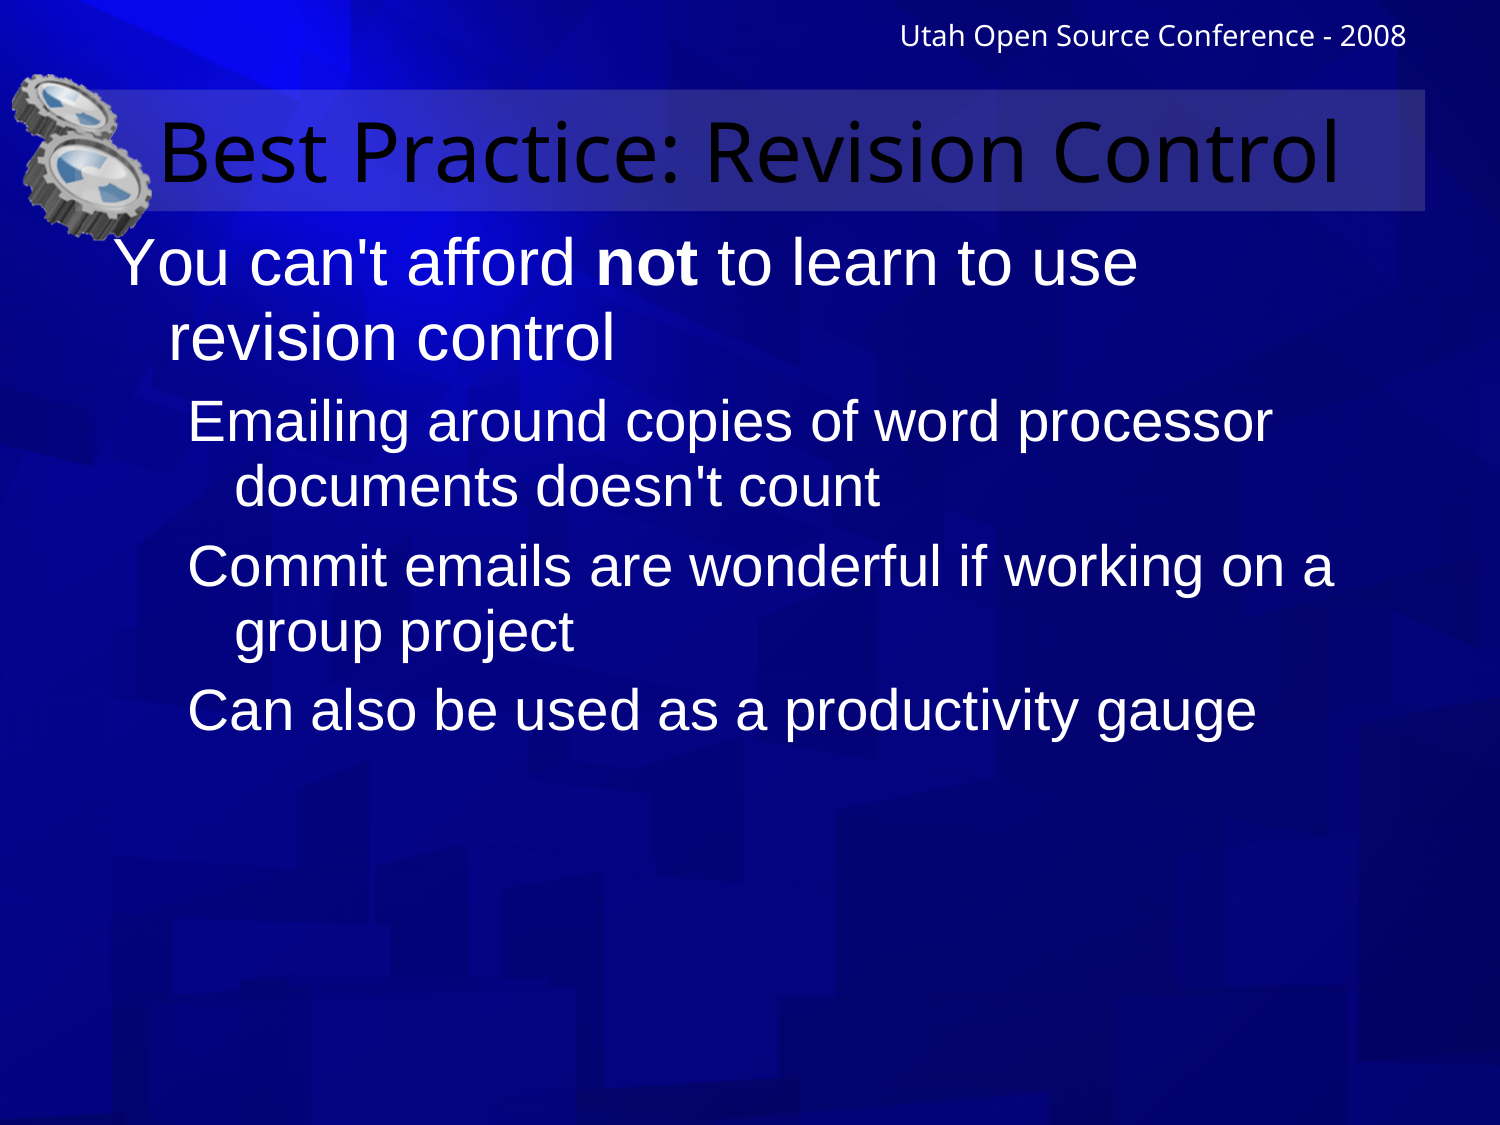

# Best Practice: Revision Control
You can't afford not to learn to use revision control
Emailing around copies of word processor documents doesn't count
Commit emails are wonderful if working on a group project
Can also be used as a productivity gauge